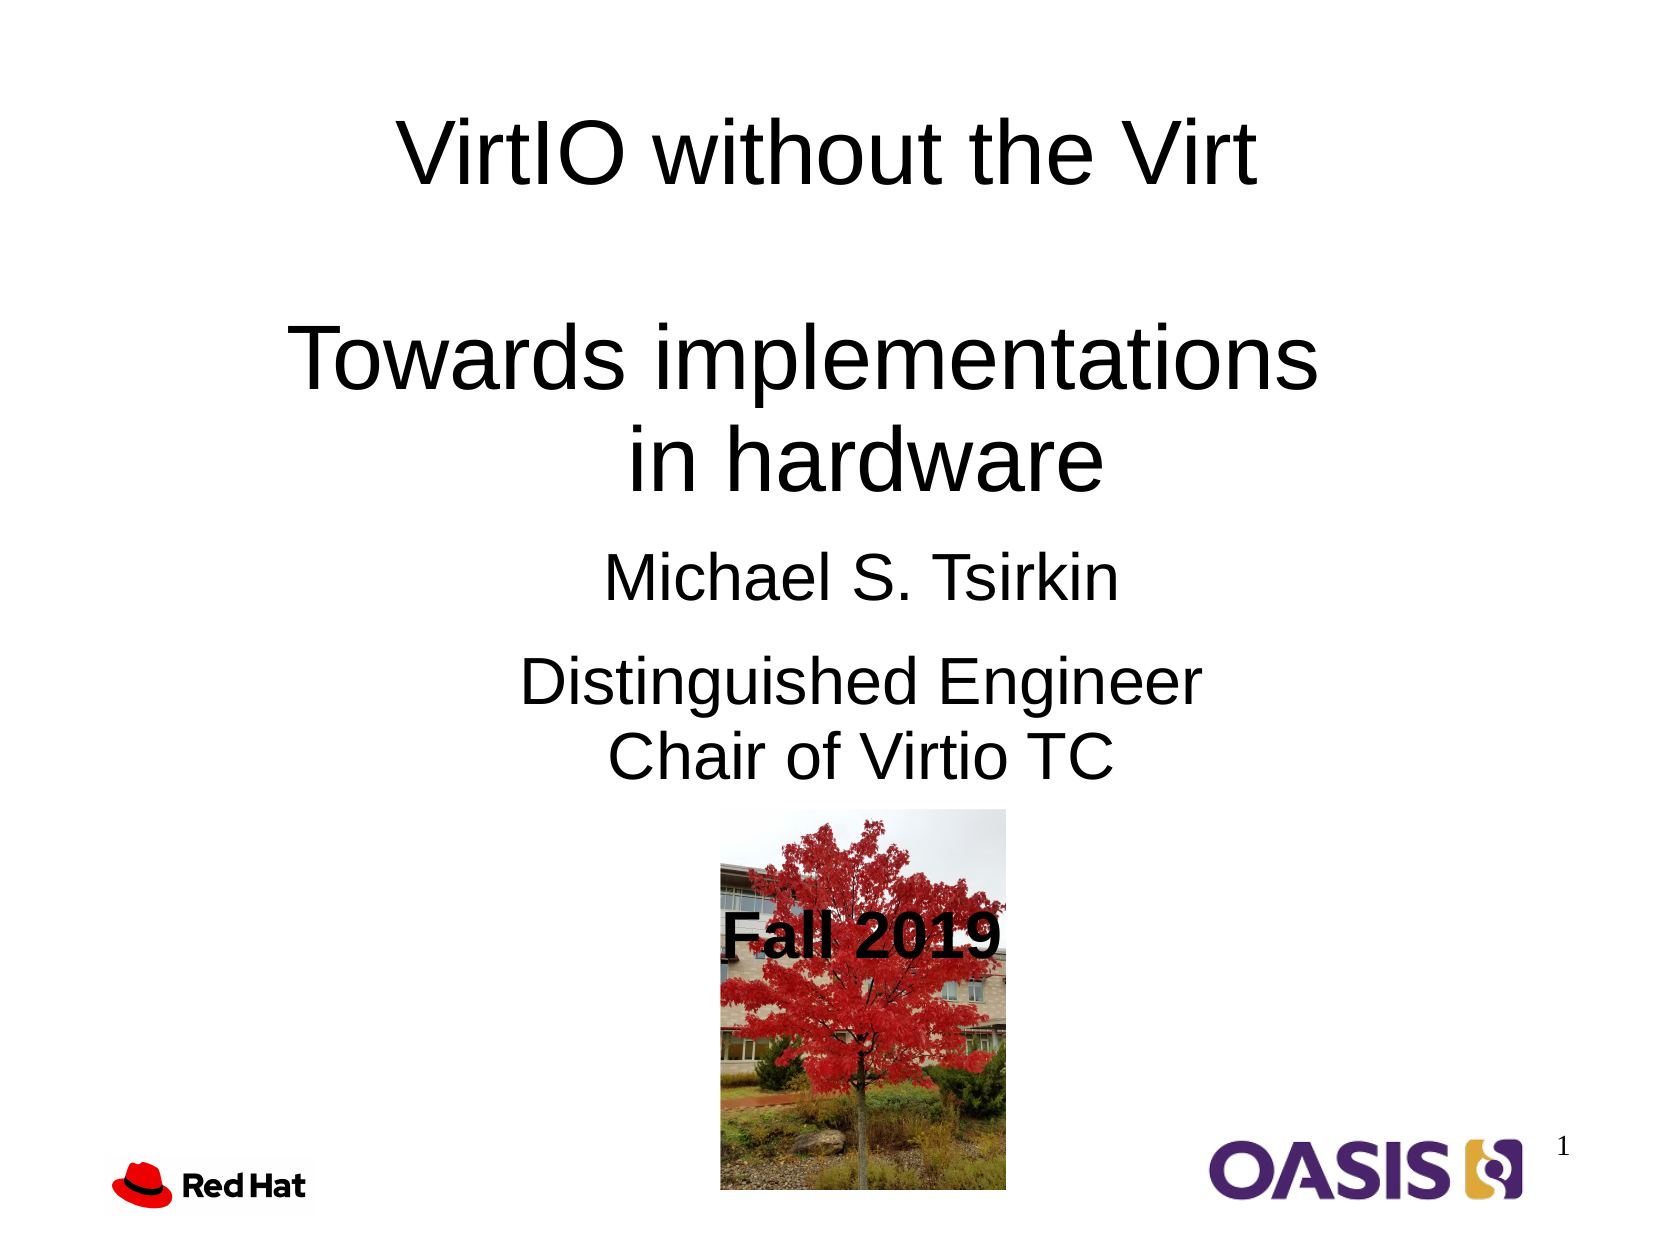

# VirtIO without the Virt
Towards implementations
 in hardware
Michael S. Tsirkin
Distinguished Engineer
Chair of Virtio TC
Fall 2019
1